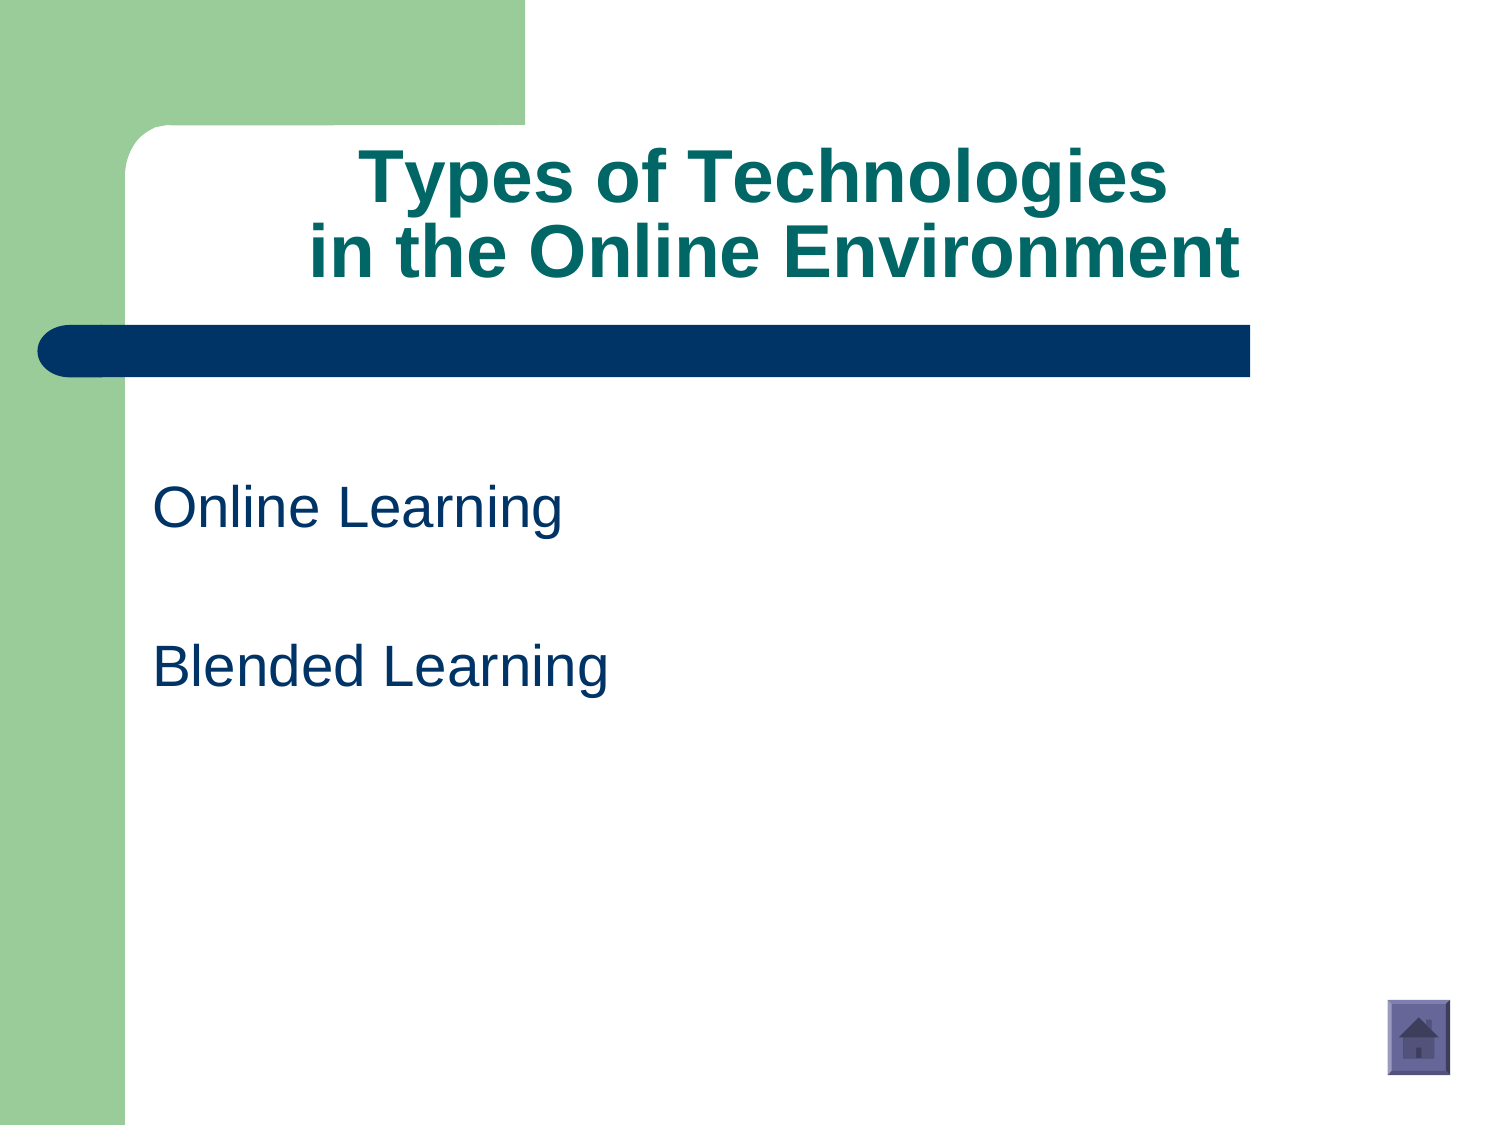

# Types of Technologies in the Online Environment
Online Learning
Blended Learning